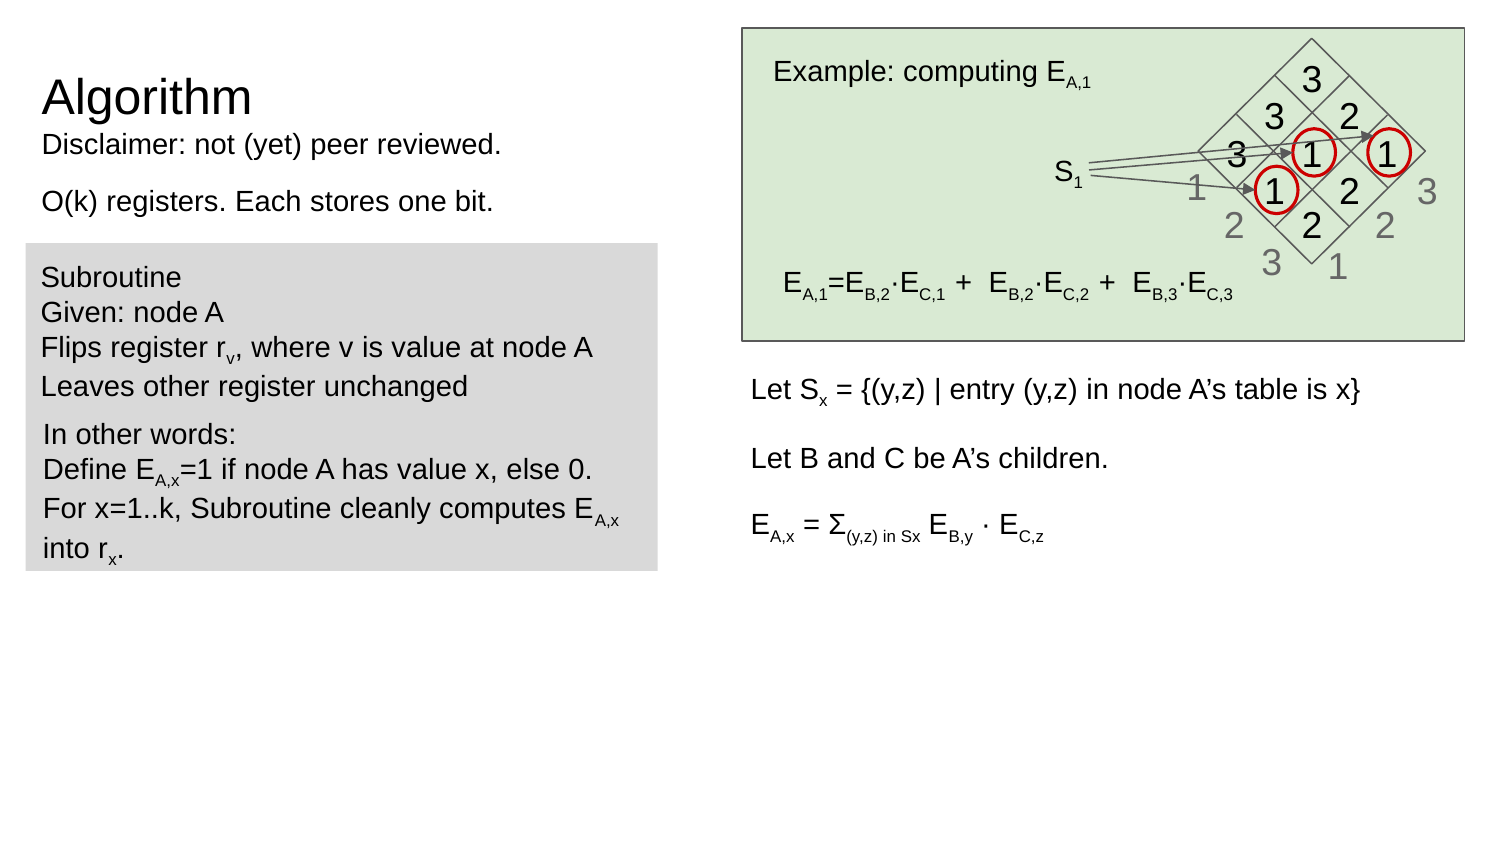

Example: computing EA,1
1
3
2
2
3
1
3
3
2
3
1
1
1
2
2
Algorithm
Disclaimer: not (yet) peer reviewed.
S1
O(k) registers. Each stores one bit.
Subroutine
Given: node A
Flips register rv, where v is value at node A
Leaves other register unchanged
EA,1=EB,2·EC,1 + EB,2·EC,2 + EB,3·EC,3
Let Sx = {(y,z) | entry (y,z) in node A’s table is x}
In other words:
Define EA,x=1 if node A has value x, else 0.
For x=1..k, Subroutine cleanly computes EA,x into rx.
Let B and C be A’s children.
EA,x = Σ(y,z) in Sx EB,y · EC,z